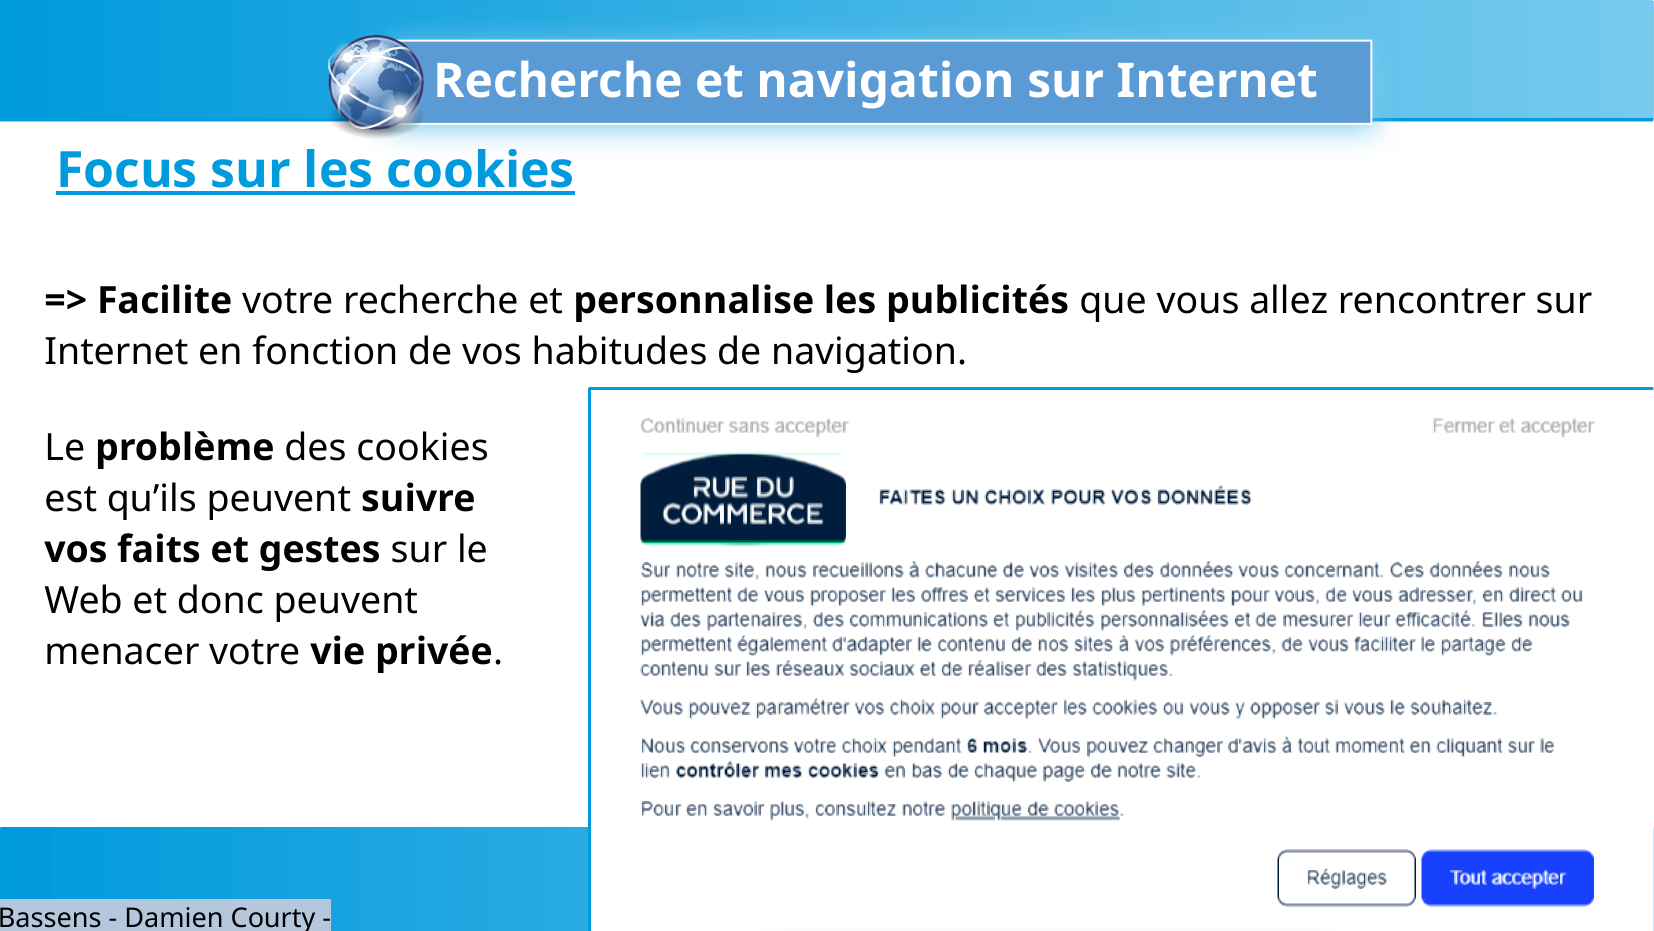

Recherche et navigation sur Internet
Focus sur les cookies
=> Facilite votre recherche et personnalise les publicités que vous allez rencontrer sur Internet en fonction de vos habitudes de navigation.
Le problème des cookies est qu’ils peuvent suivre vos faits et gestes sur le Web et donc peuvent menacer votre vie privée.
Bassens - Damien Courty - 2024